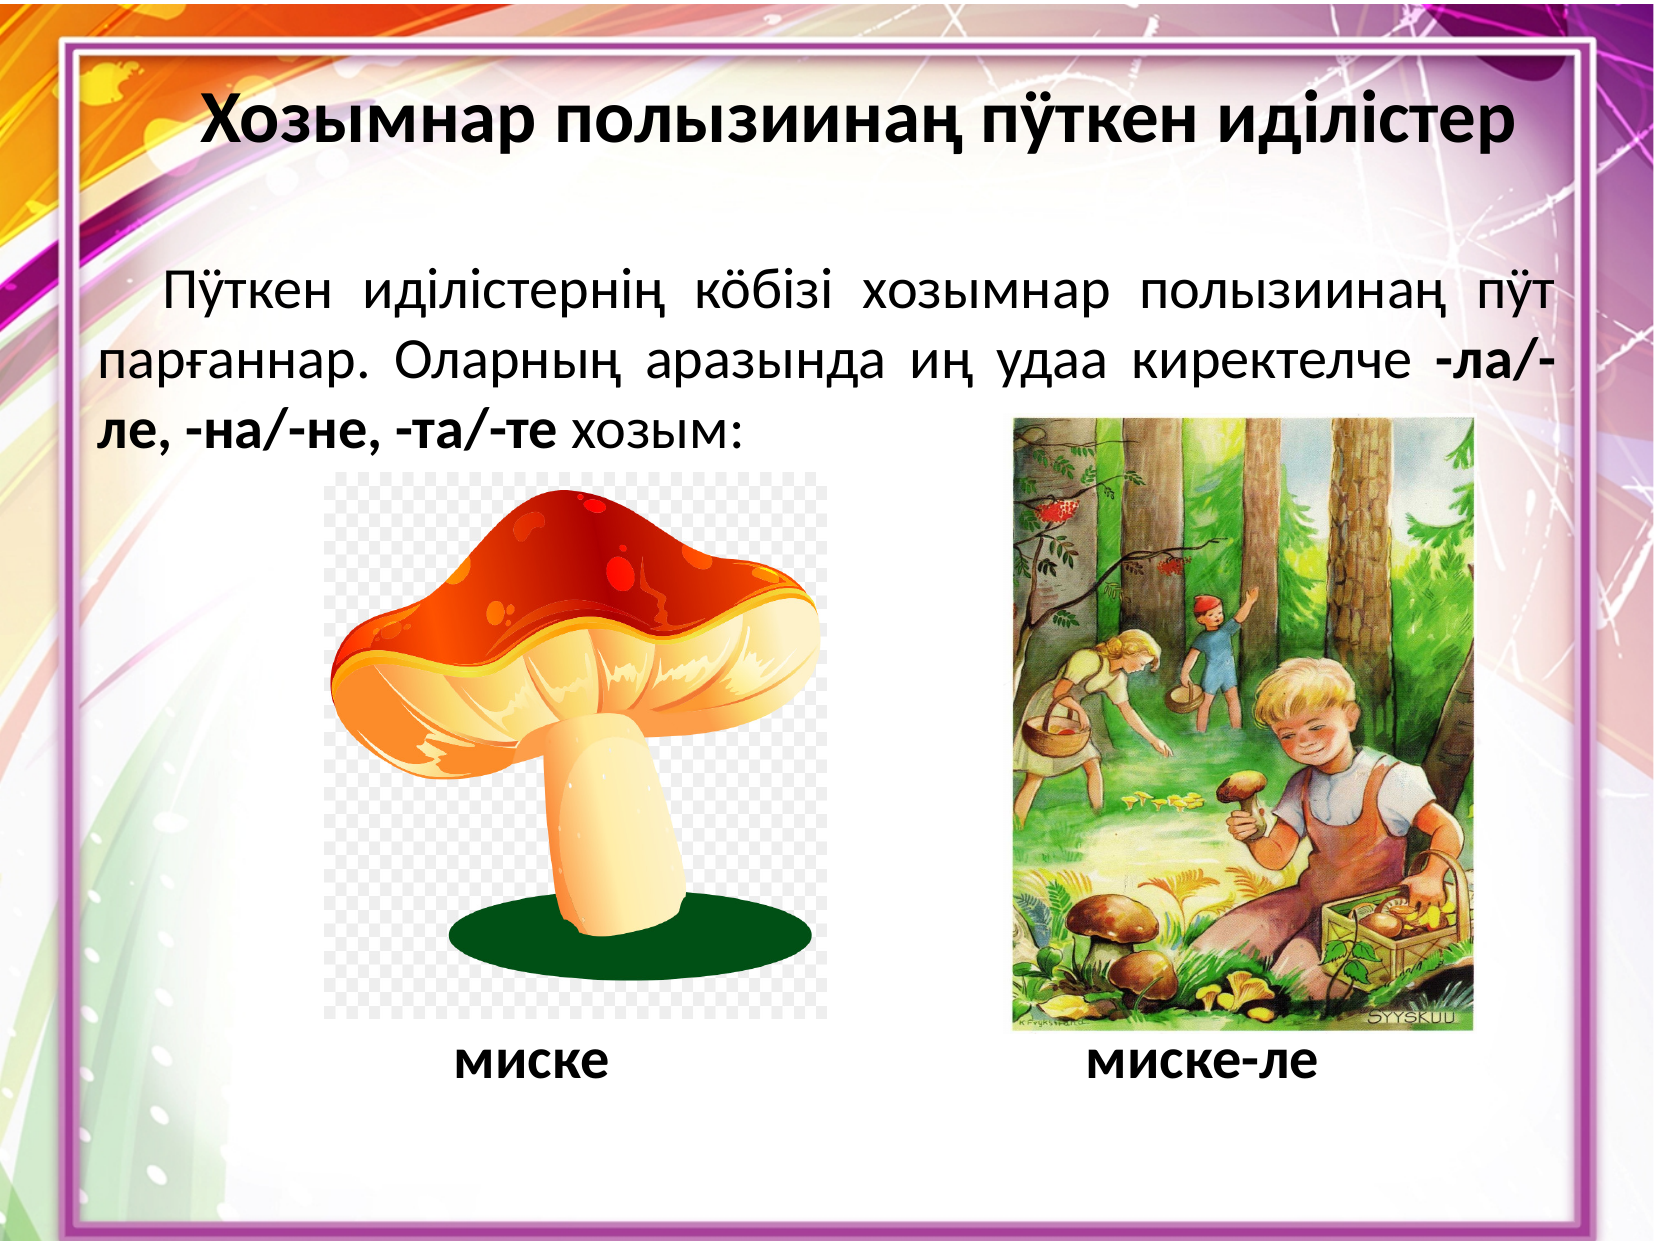

Хозымнар полызиинаң пӱткен идiлiстер
Пӱткен идiлiстернiң кӧбiзi хозымнар полызиинаң пӱт парғаннар. Оларның аразында иң удаа киректелче -ла/-ле, -на/-не, -та/-те хозым:
 миске миске-ле